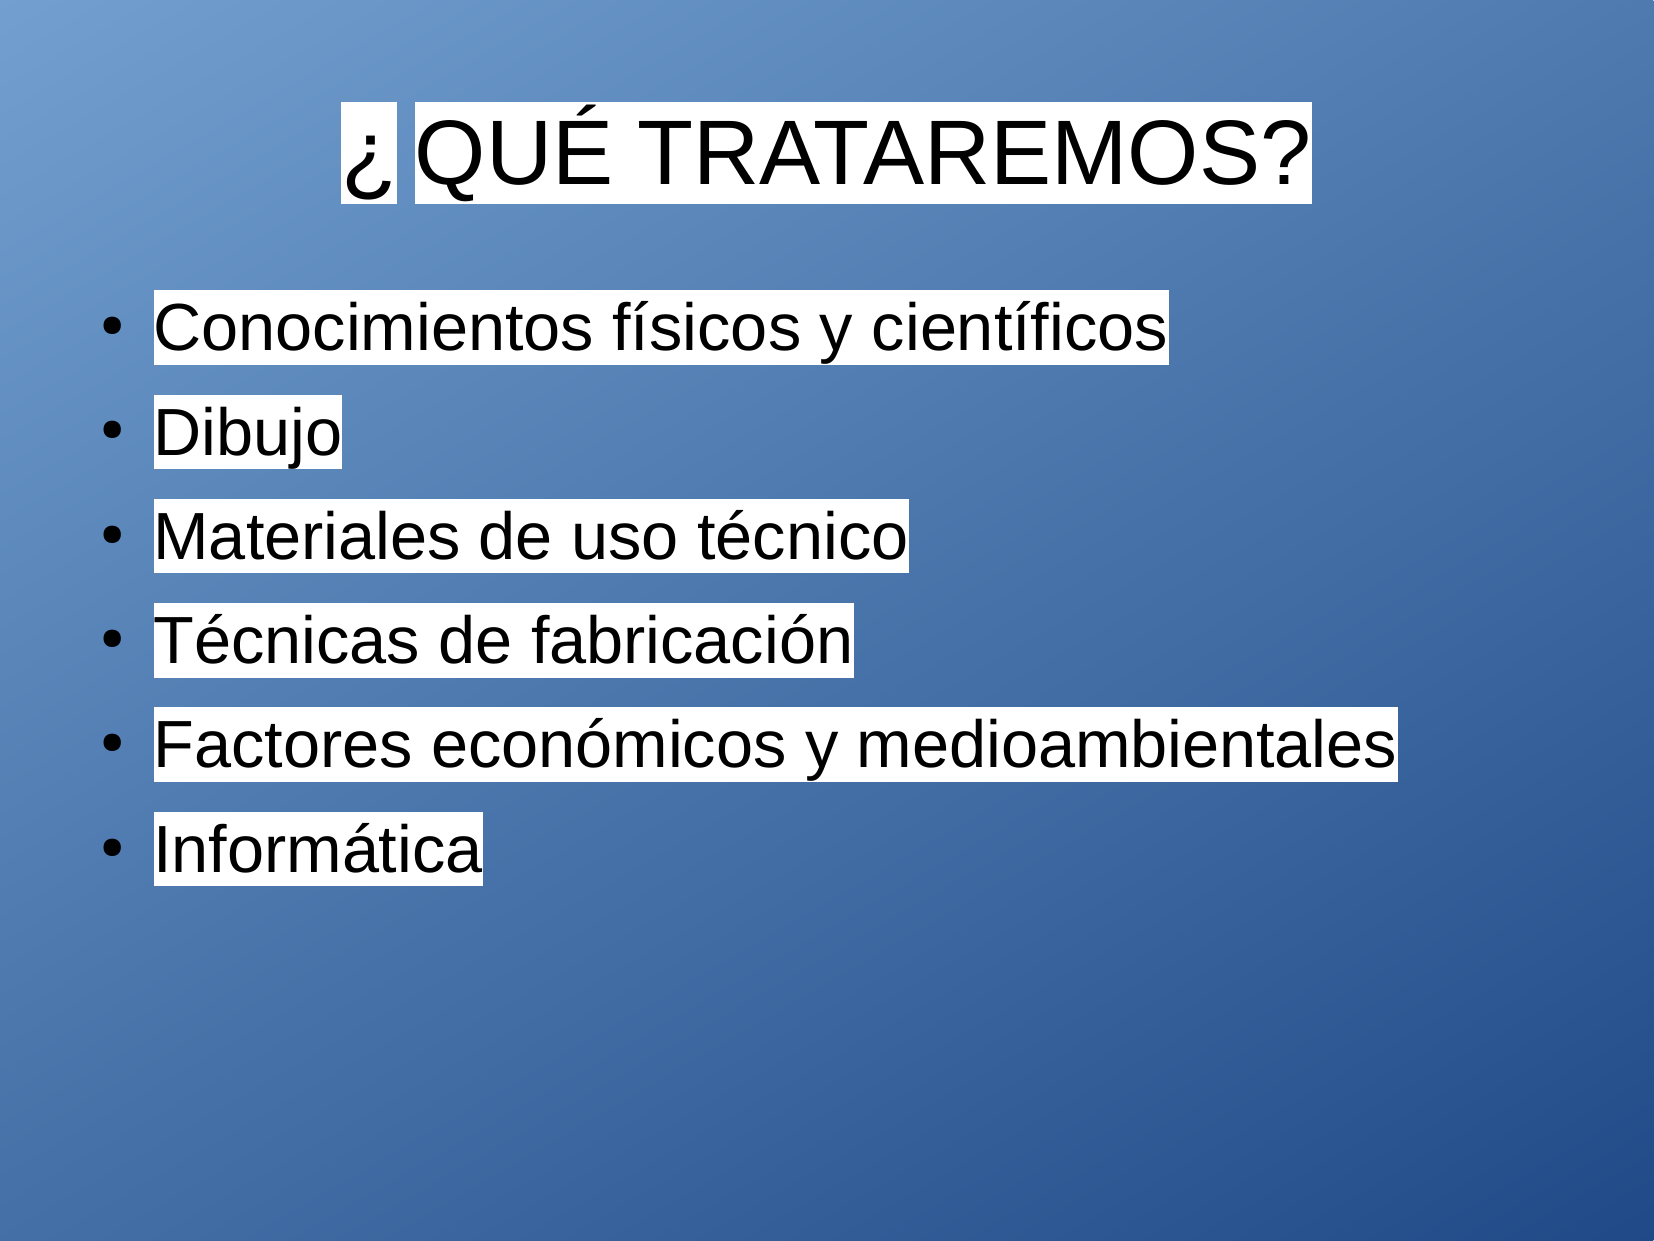

# ¿	QUÉ TRATAREMOS?
Conocimientos físicos y científicos
Dibujo
Materiales de uso técnico
Técnicas de fabricación
Factores económicos y medioambientales
Informática